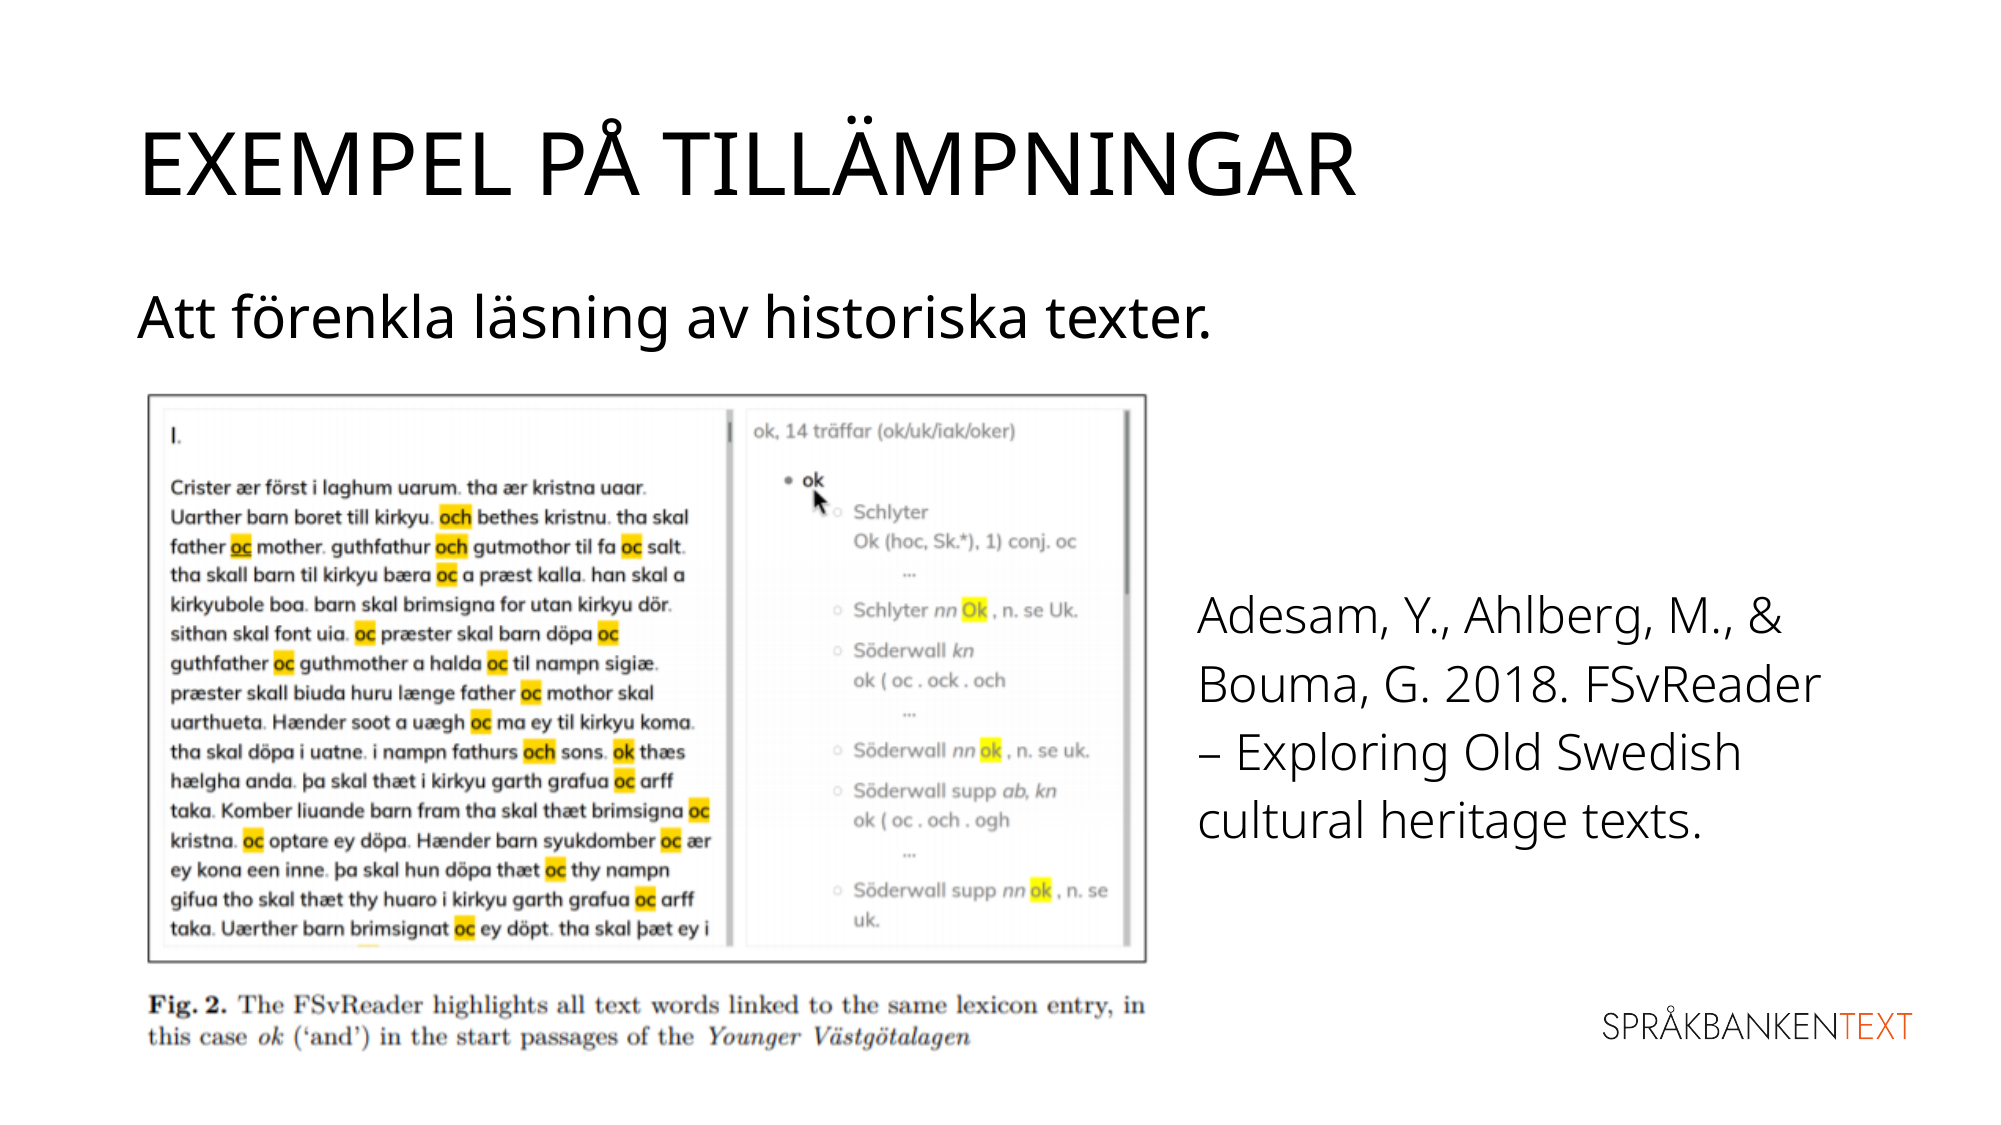

# Exempel på tillämpningar
Att förenkla läsning av historiska texter.
Adesam, Y., Ahlberg, M., & Bouma, G. 2018. FSvReader – Exploring Old Swedish cultural heritage texts.